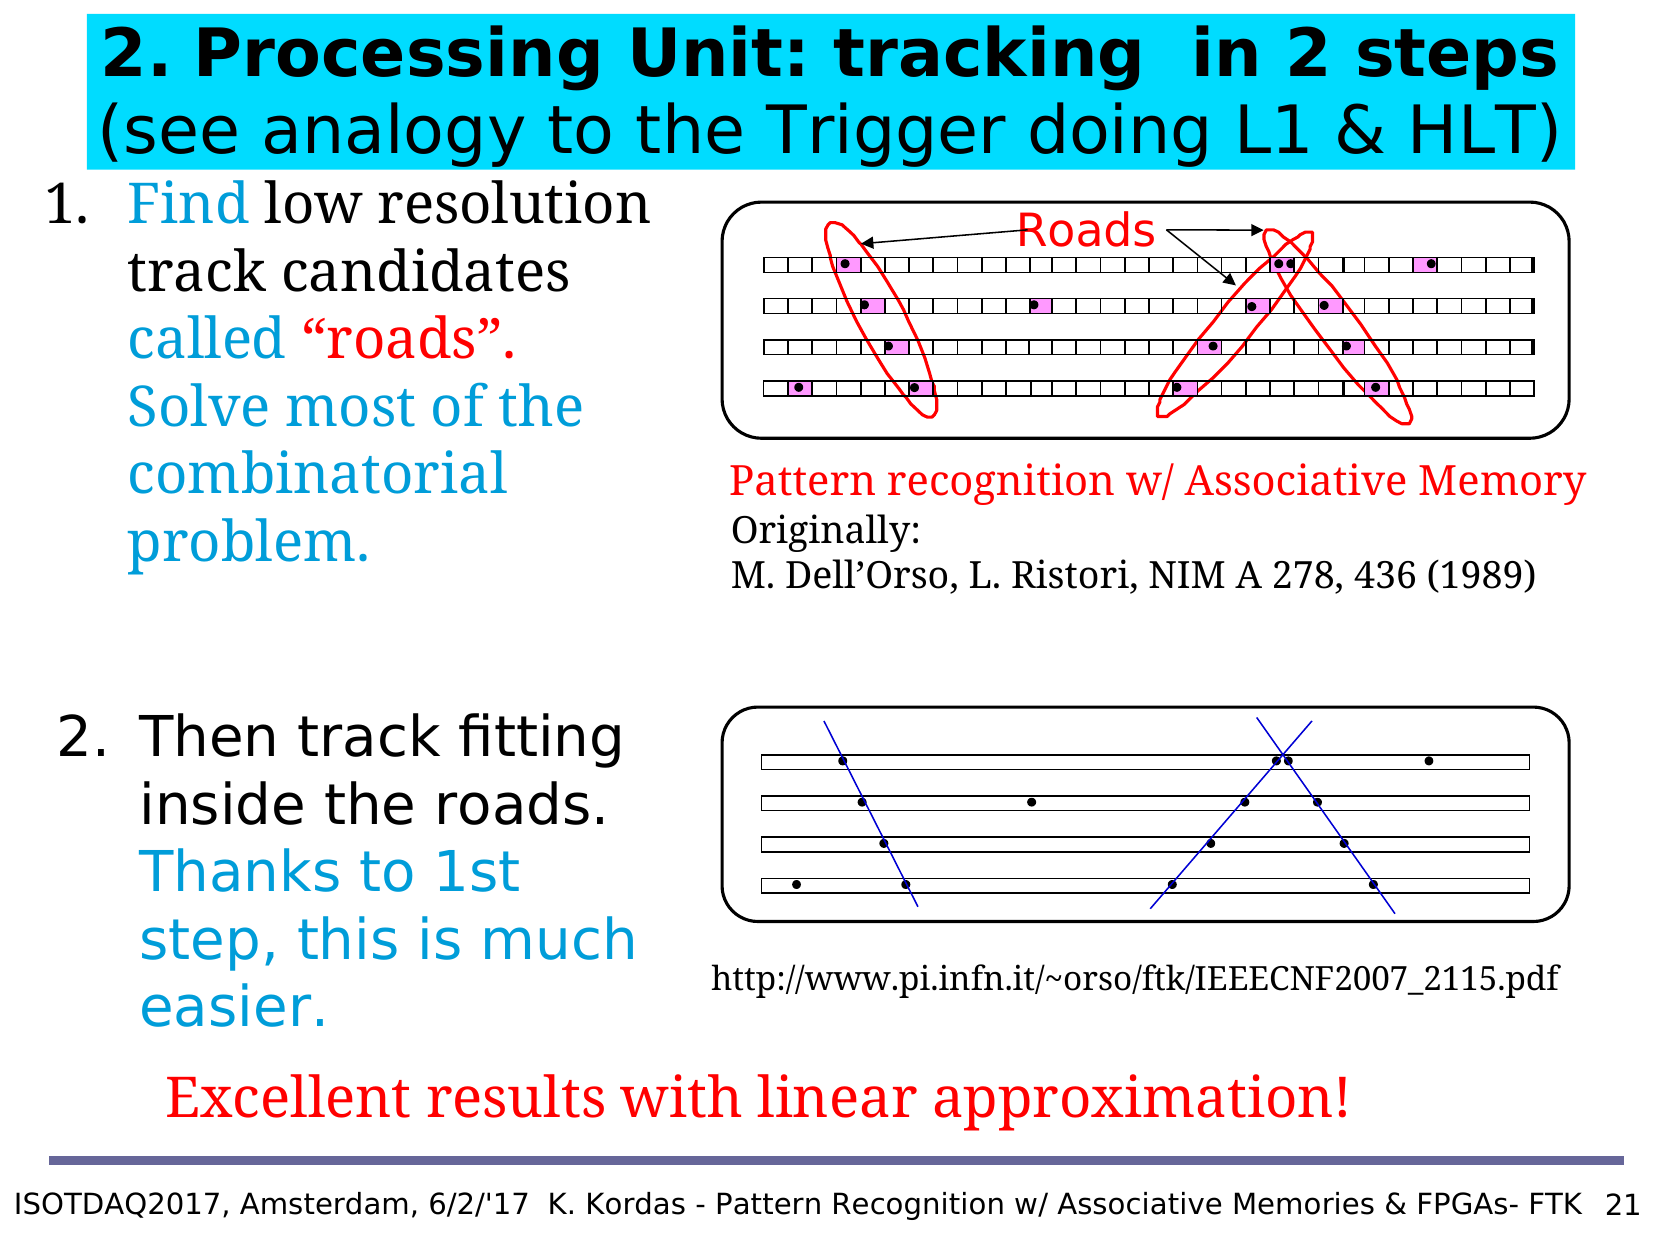

# 2. Processing Unit: tracking in 2 steps (see analogy to the Trigger doing L1 & HLT)
Find low resolution track candidates called “roads”. Solve most of the combinatorial problem.
Roads
Pattern recognition w/ Associative Memory
Originally:
M. Dell’Orso, L. Ristori, NIM A 278, 436 (1989)
Then track fitting inside the roads.
	Thanks to 1st step, this is much easier.
http://www.pi.infn.it/~orso/ftk/IEEECNF2007_2115.pdf
Excellent results with linear approximation!
ISOTDAQ2017, Amsterdam, 6/2/'17
K. Kordas - Pattern Recognition w/ Associative Memories & FPGAs- FTK
21